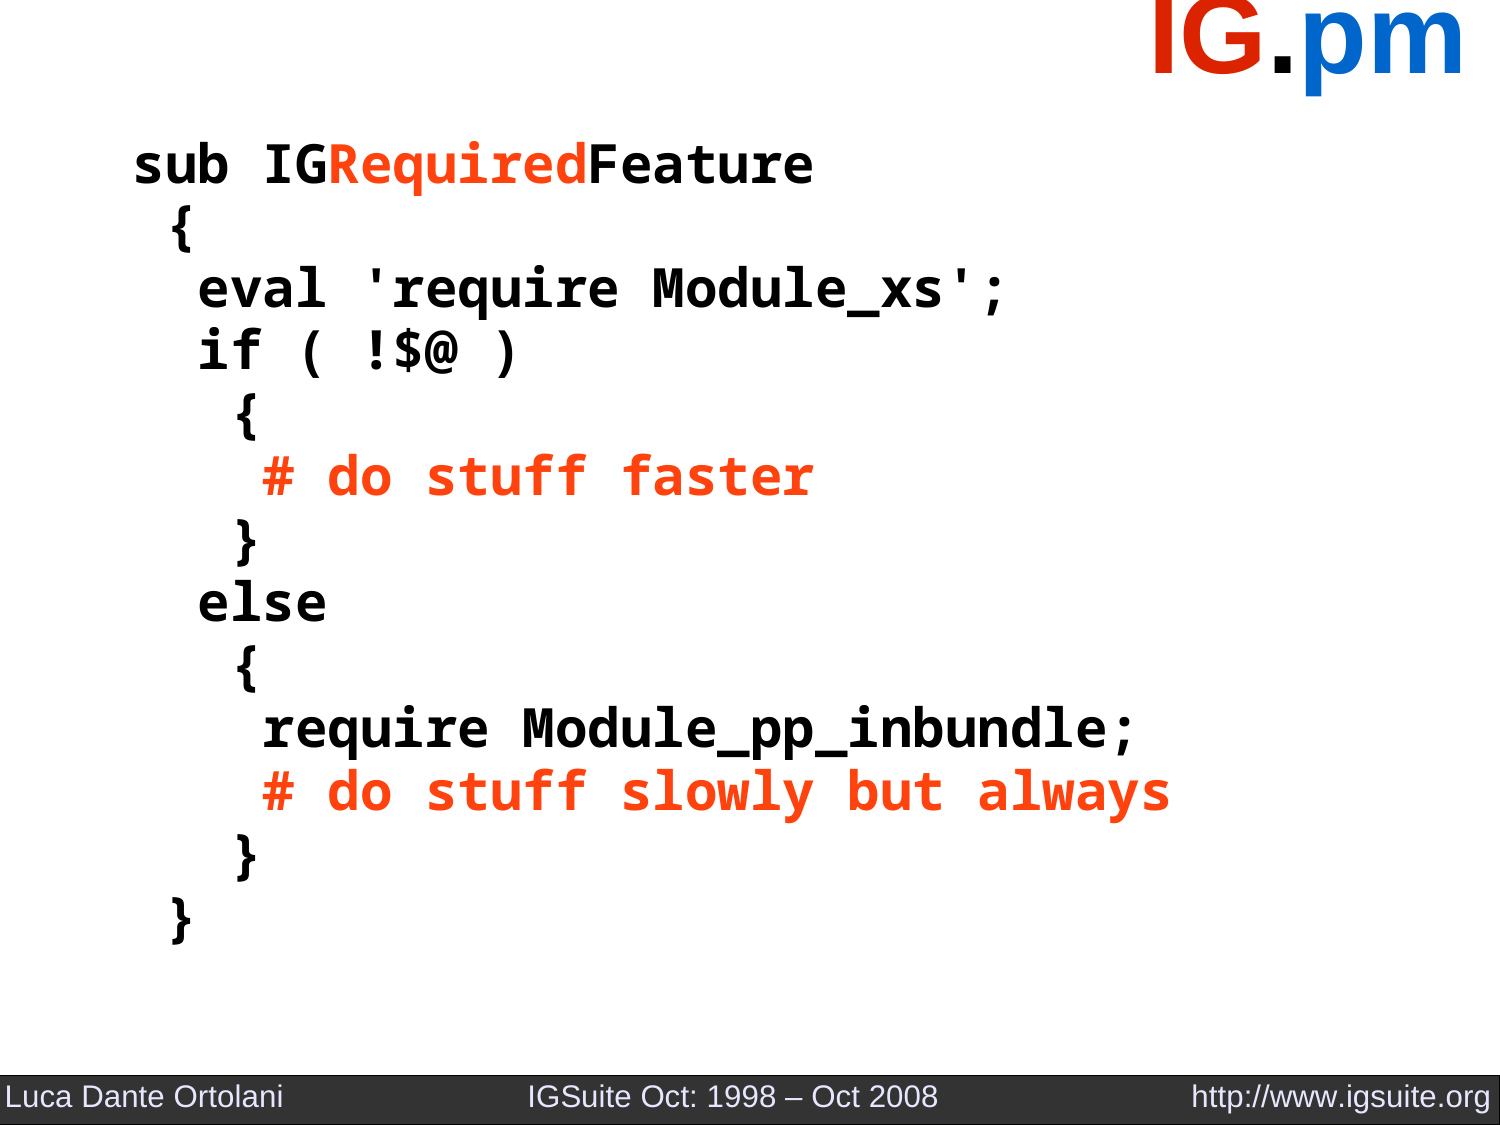

IG.pm
sub IGRequiredFeature
 {
 eval 'require Module_xs';
 if ( !$@ )
 {
 # do stuff faster
 }
 else
 {
 require Module_pp_inbundle;
 # do stuff slowly but always
 }
 }
Luca Dante Ortolani IGSuite Oct: 1998 – Oct 2008 http://www.igsuite.org